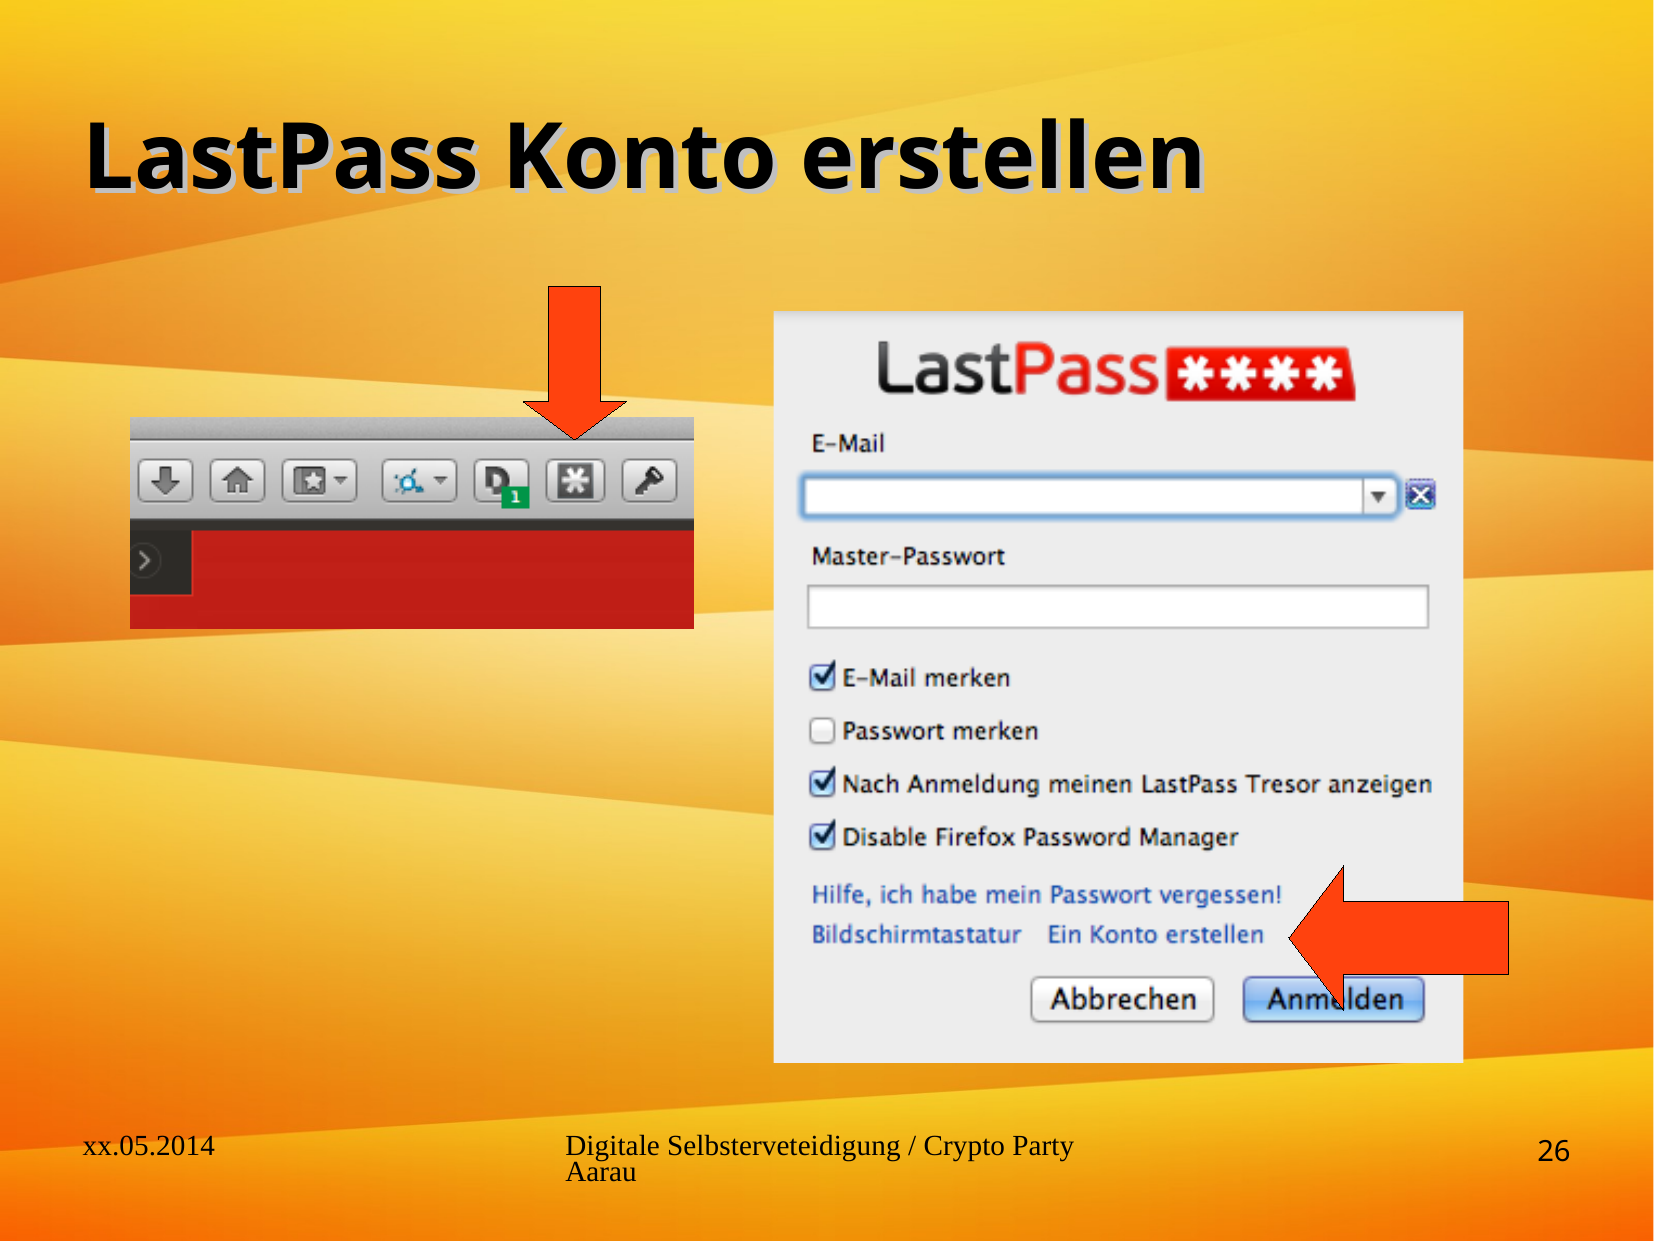

# LastPass Konto erstellen
xx.05.2014
Digitale Selbsterveteidigung / Crypto Party Aarau
26